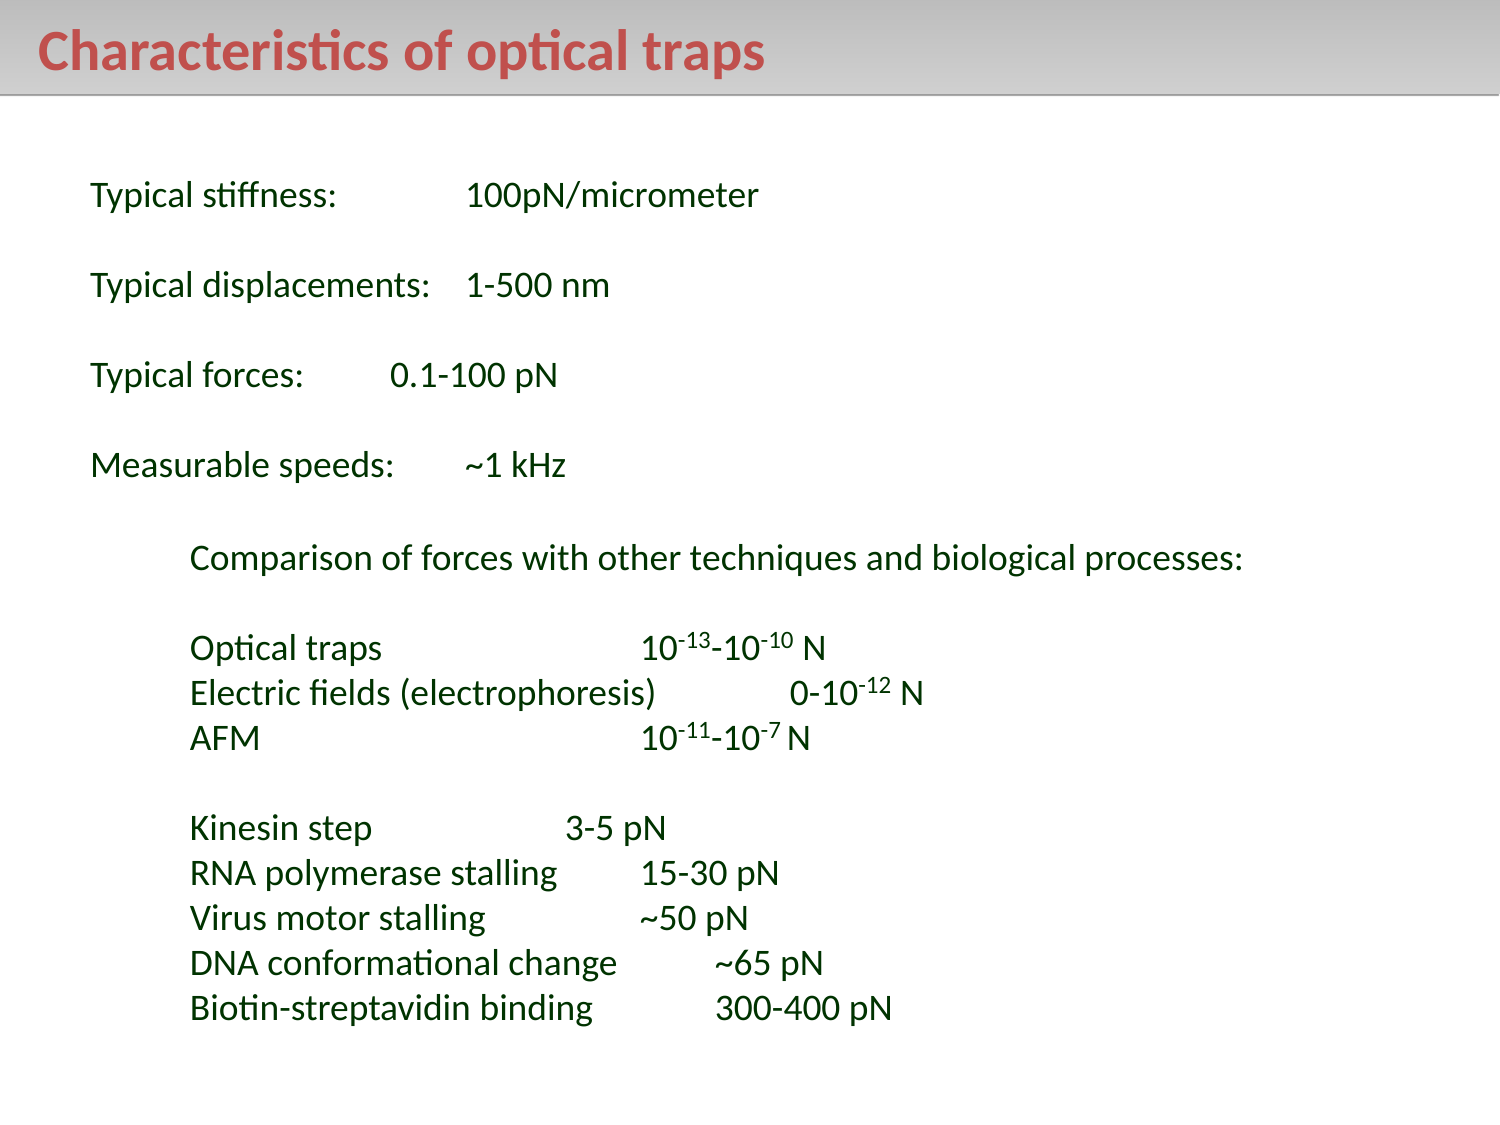

# Characteristics of optical traps
Typical stiffness:		100pN/micrometer
Typical displacements:	1-500 nm
Typical forces:		0.1-100 pN
Measurable speeds:	~1 kHz
Comparison of forces with other techniques and biological processes:
Optical traps				10-13-10-10 N
Electric fields (electrophoresis) 		0-10-12 N
AFM 					10-11-10-7 N
Kinesin step			3-5 pN
RNA polymerase stalling		15-30 pN
Virus motor stalling			~50 pN
DNA conformational change		~65 pN
Biotin-streptavidin binding		300-400 pN